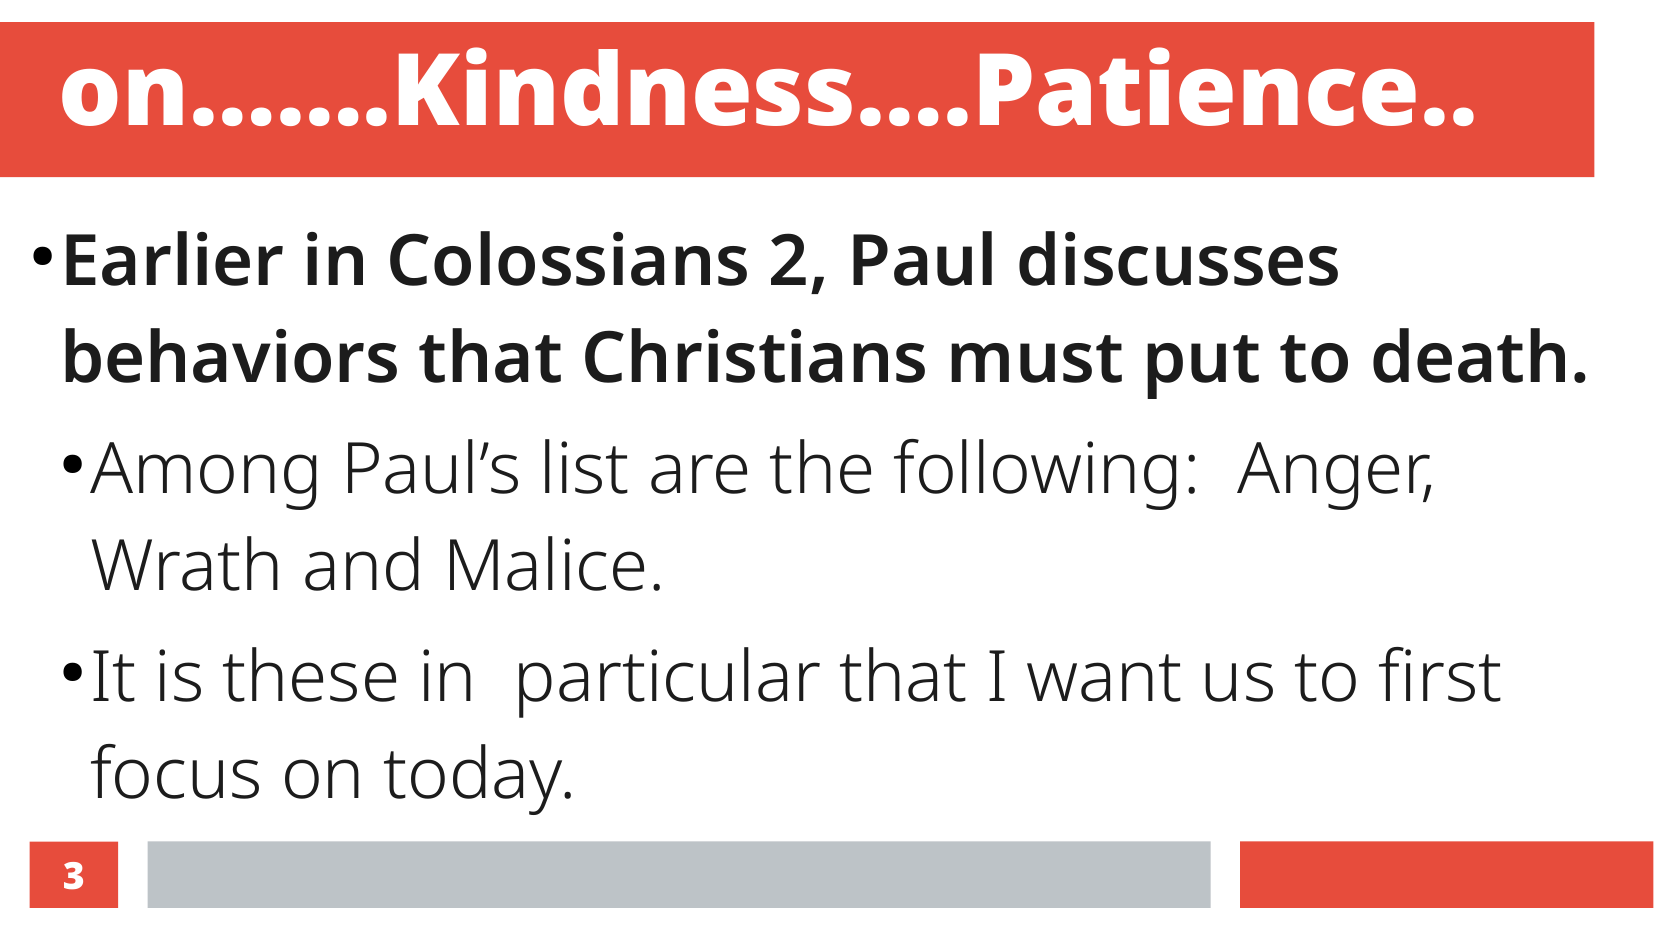

# Put on…….Kindness….Patience..
Earlier in Colossians 2, Paul discusses behaviors that Christians must put to death.
Among Paul’s list are the following: Anger, Wrath and Malice.
It is these in particular that I want us to first focus on today.
3